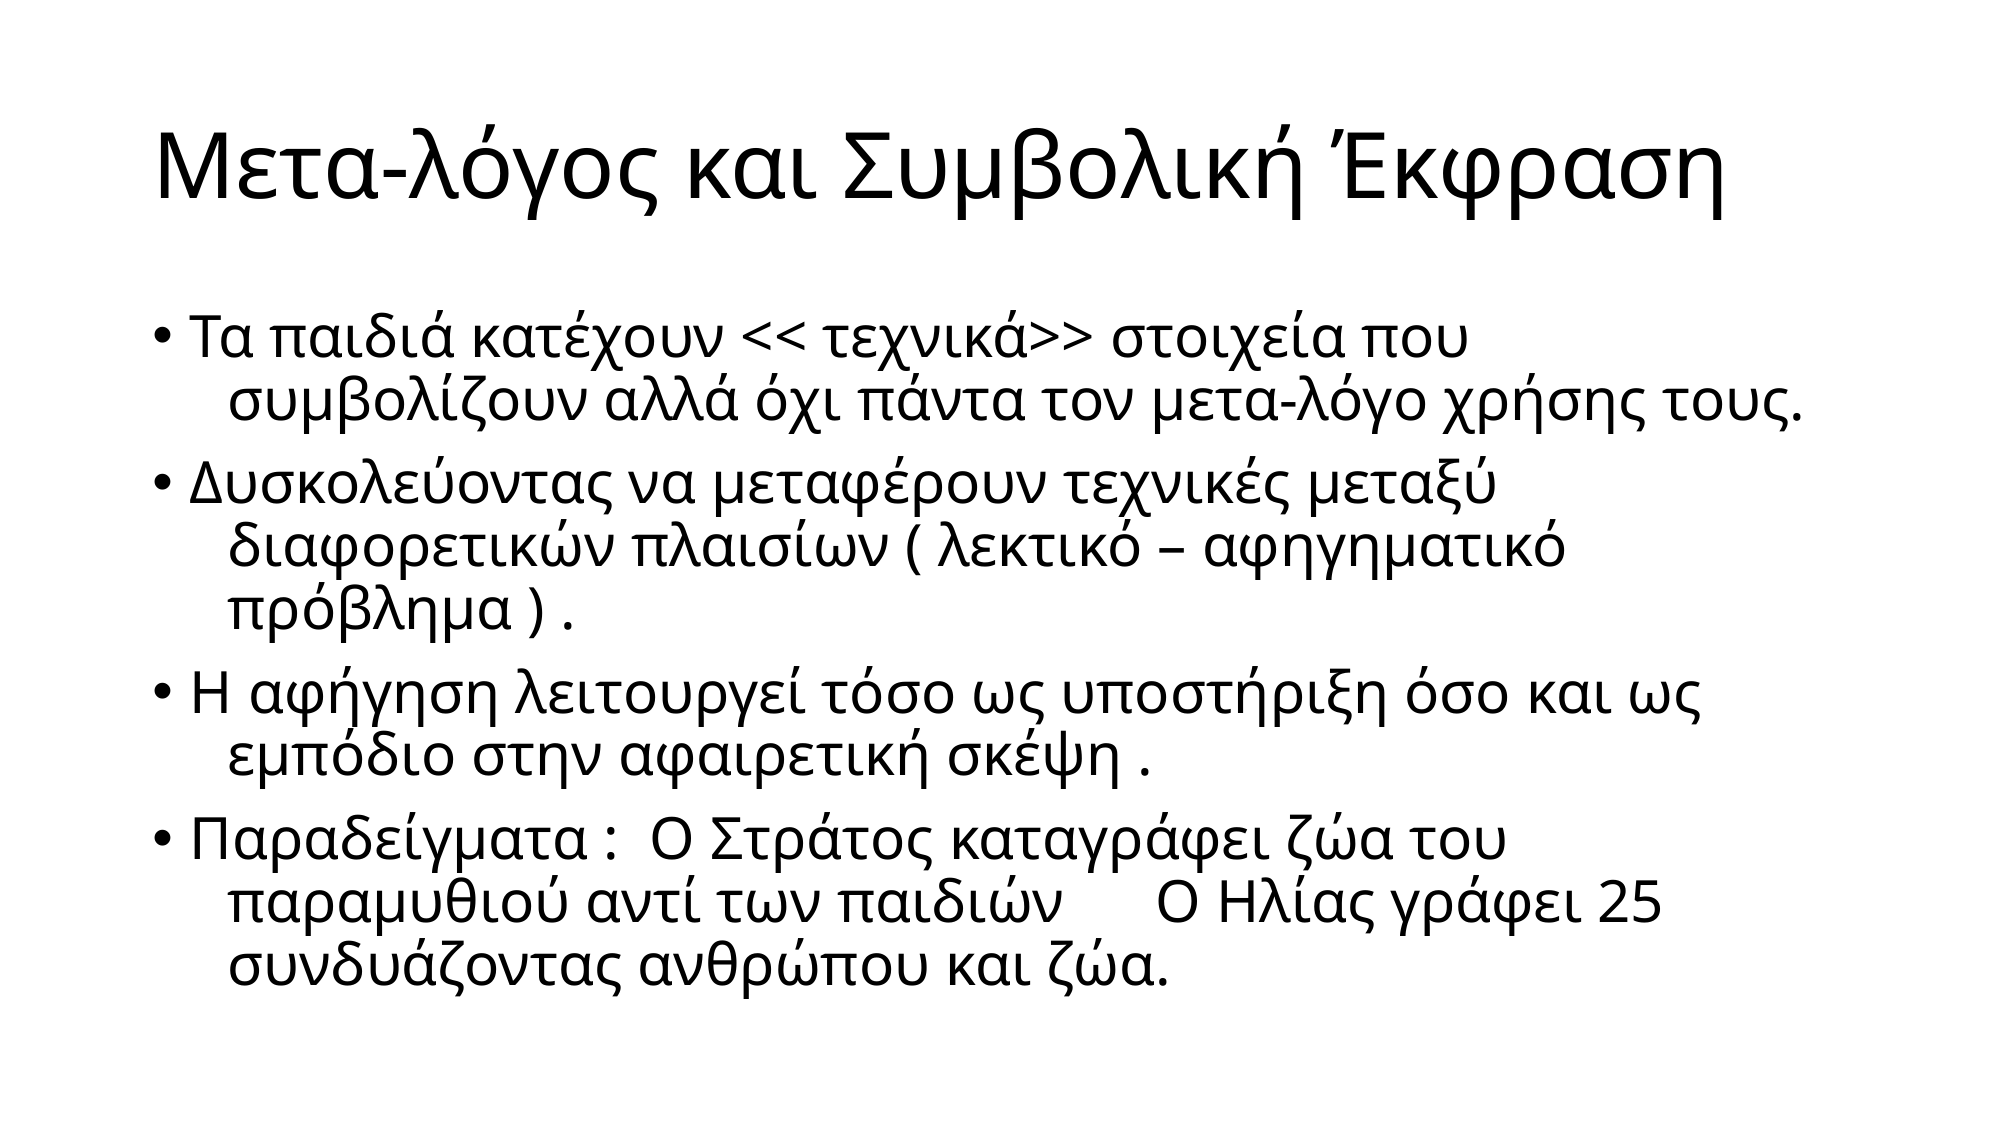

# Μετα-λόγος και Συμβολική Έκφραση
Τα παιδιά κατέχουν << τεχνικά>> στοιχεία που συμβολίζουν αλλά όχι πάντα τον μετα-λόγο χρήσης τους.
Δυσκολεύοντας να μεταφέρουν τεχνικές μεταξύ διαφορετικών πλαισίων ( λεκτικό – αφηγηματικό πρόβλημα ) .
Η αφήγηση λειτουργεί τόσο ως υποστήριξη όσο και ως εμπόδιο στην αφαιρετική σκέψη .
Παραδείγματα : Ο Στράτος καταγράφει ζώα του παραμυθιού αντί των παιδιών Ο Ηλίας γράφει 25 συνδυάζοντας ανθρώπου και ζώα.